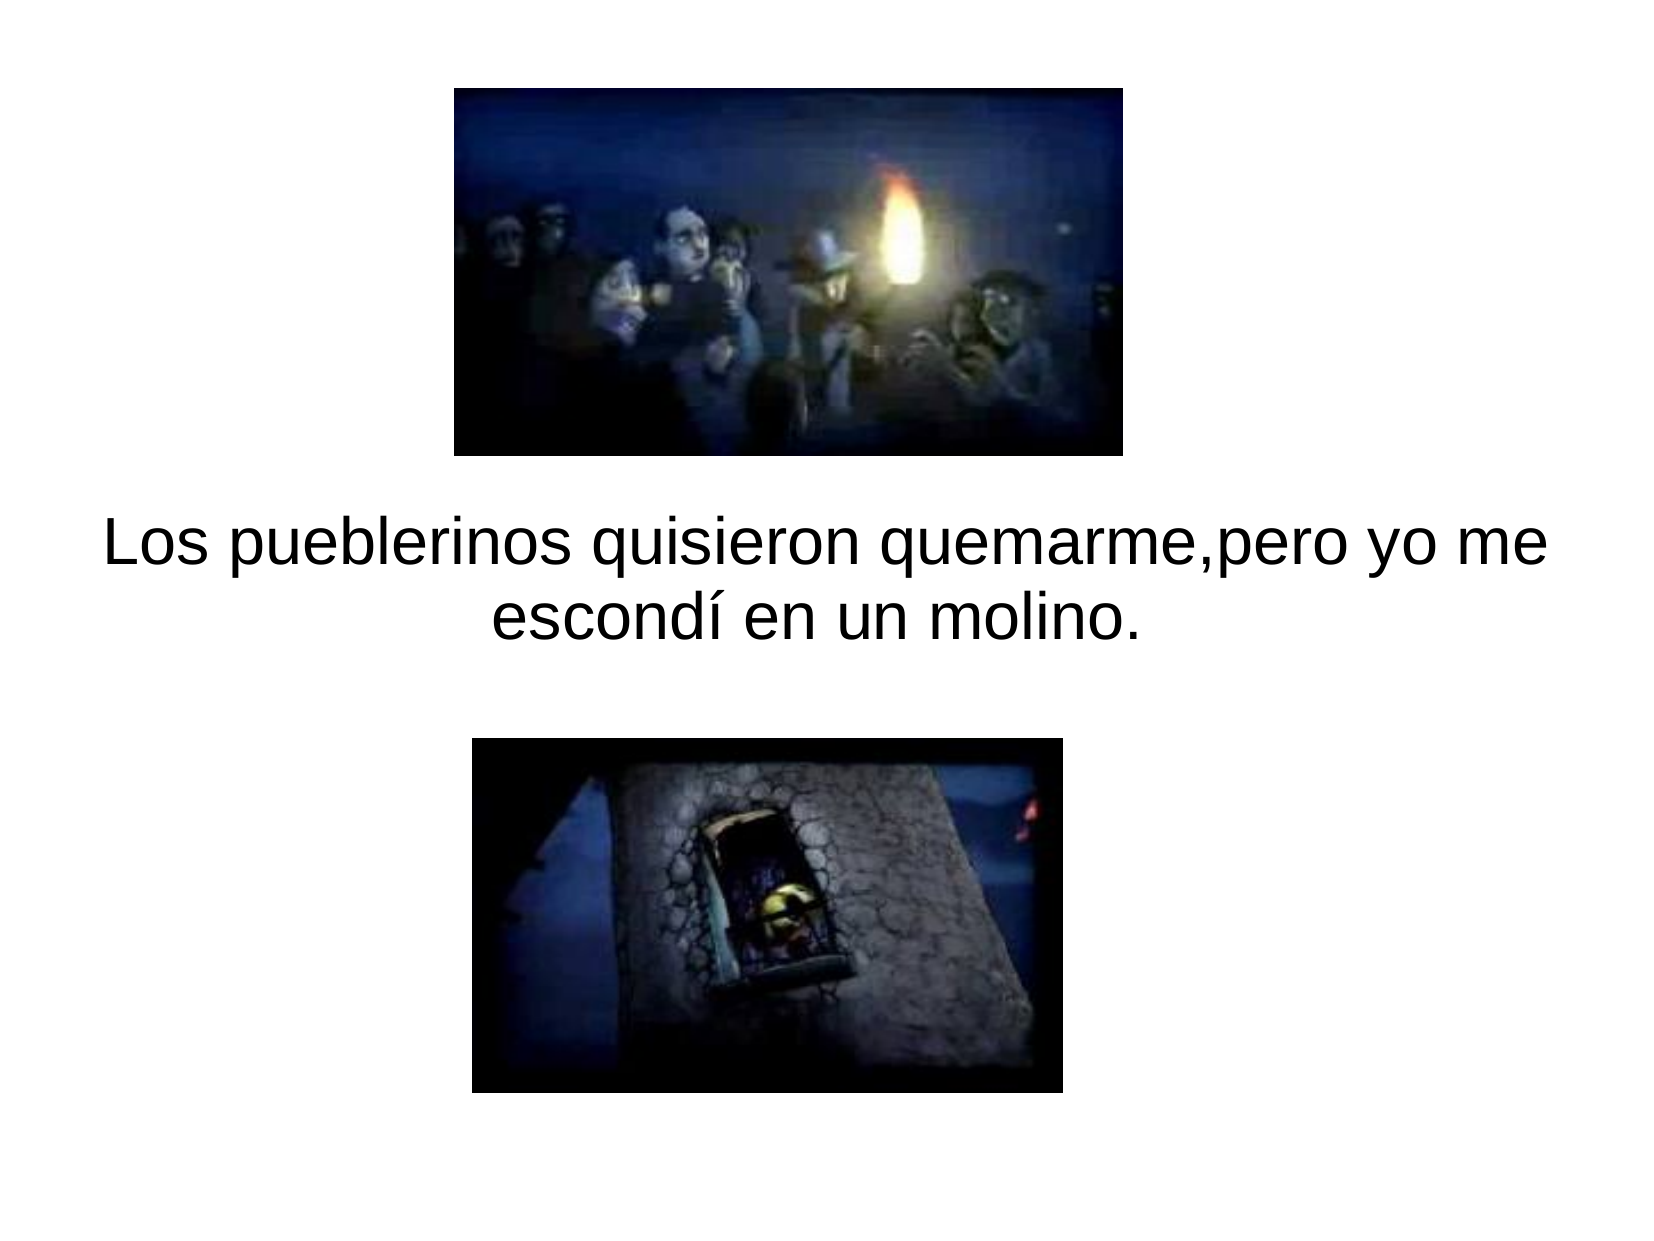

# Los pueblerinos quisieron quemarme,pero yo me escondí en un molino.